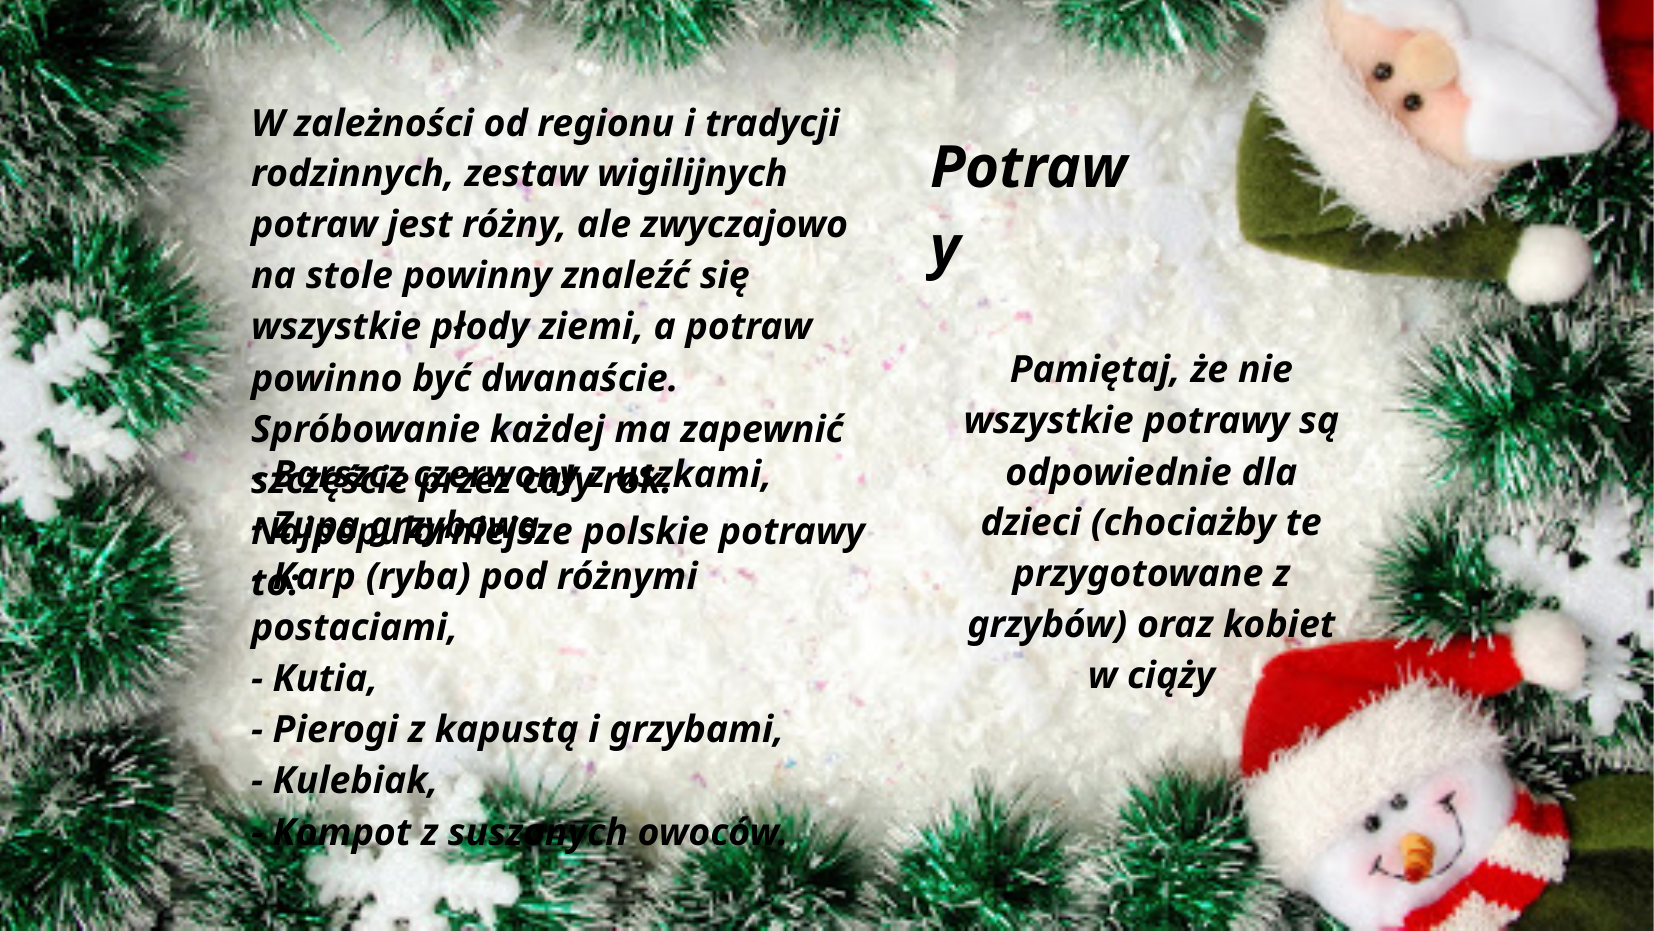

W zależności od regionu i tradycji rodzinnych, zestaw wigilijnych potraw jest różny, ale zwyczajowo na stole powinny znaleźć się wszystkie płody ziemi, a potraw powinno być dwanaście. Spróbowanie każdej ma zapewnić szczęście przez cały rok. Najpopularniejsze polskie potrawy to:
Potrawy
Pamiętaj, że nie wszystkie potrawy są odpowiednie dla dzieci (chociażby te przygotowane z grzybów) oraz kobiet w ciąży
- Barszcz czerwony z uszkami,
- Zupa grzybowa,
- Karp (ryba) pod różnymi postaciami,
- Kutia,
- Pierogi z kapustą i grzybami,
- Kulebiak,
- Kompot z suszonych owoców.